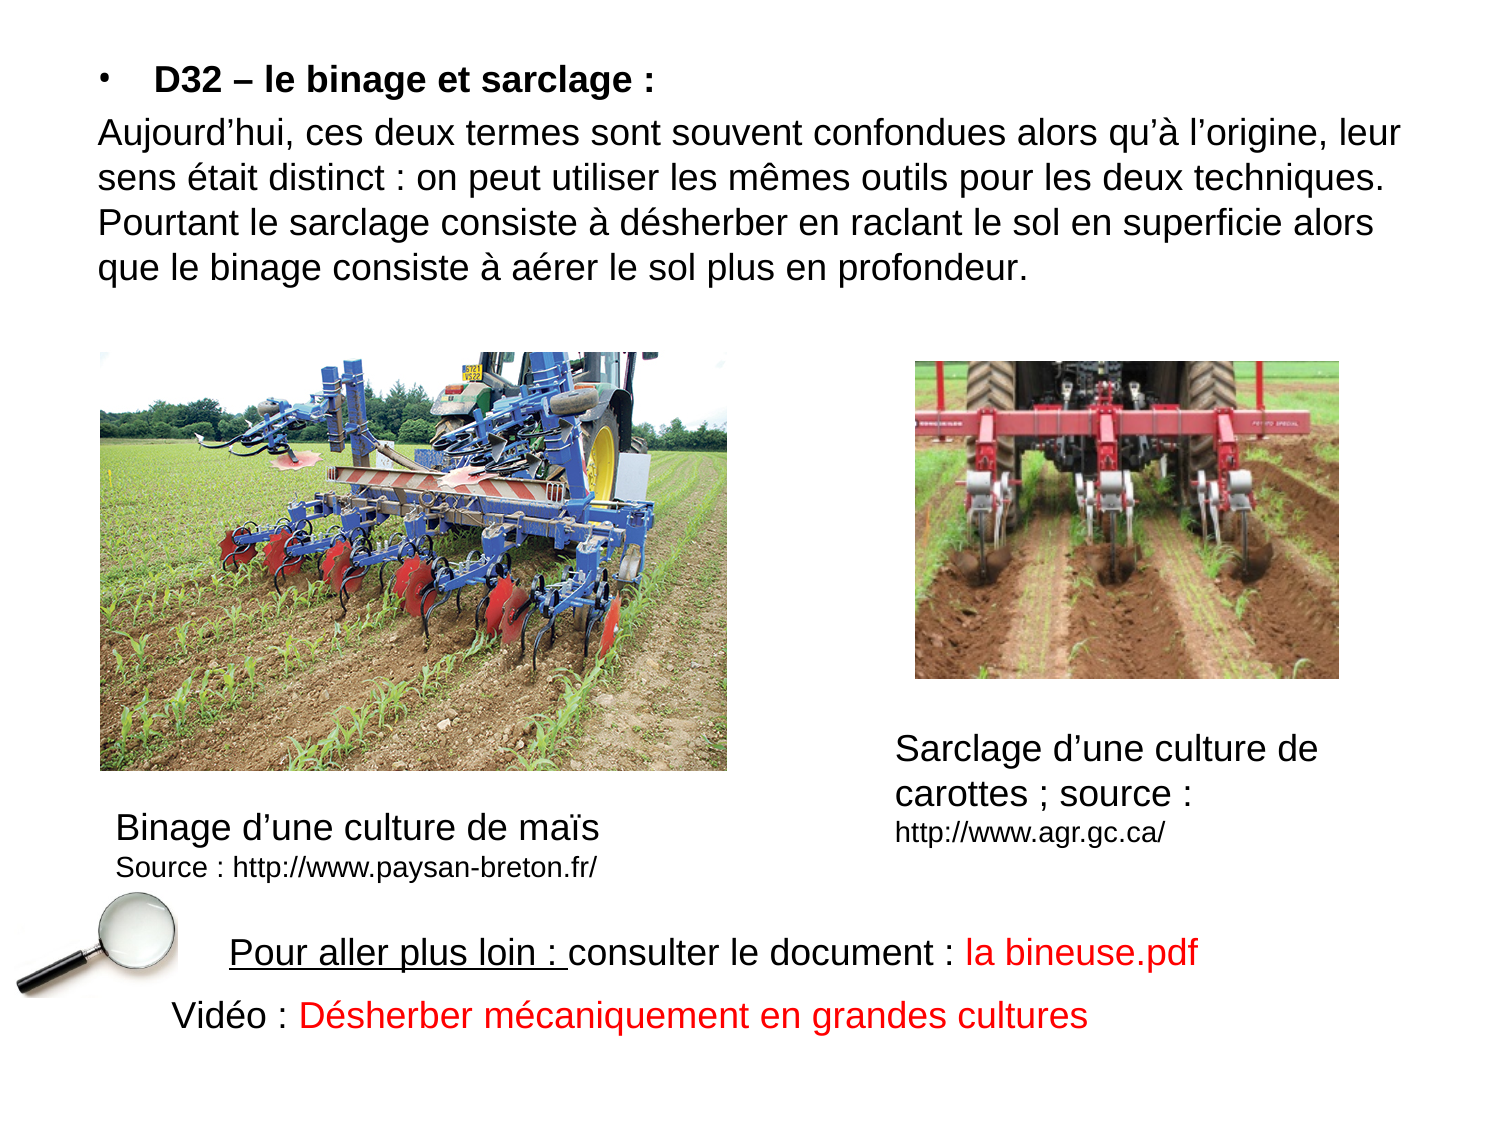

# D32 – le binage et sarclage :
Aujourd’hui, ces deux termes sont souvent confondues alors qu’à l’origine, leur sens était distinct : on peut utiliser les mêmes outils pour les deux techniques. Pourtant le sarclage consiste à désherber en raclant le sol en superficie alors que le binage consiste à aérer le sol plus en profondeur.
Pour aller plus loin : consulter le document : la bineuse.pdf
	Vidéo : Désherber mécaniquement en grandes cultures
Sarclage d’une culture de carottes ; source : http://www.agr.gc.ca/
Binage d’une culture de maïs
Source : http://www.paysan-breton.fr/